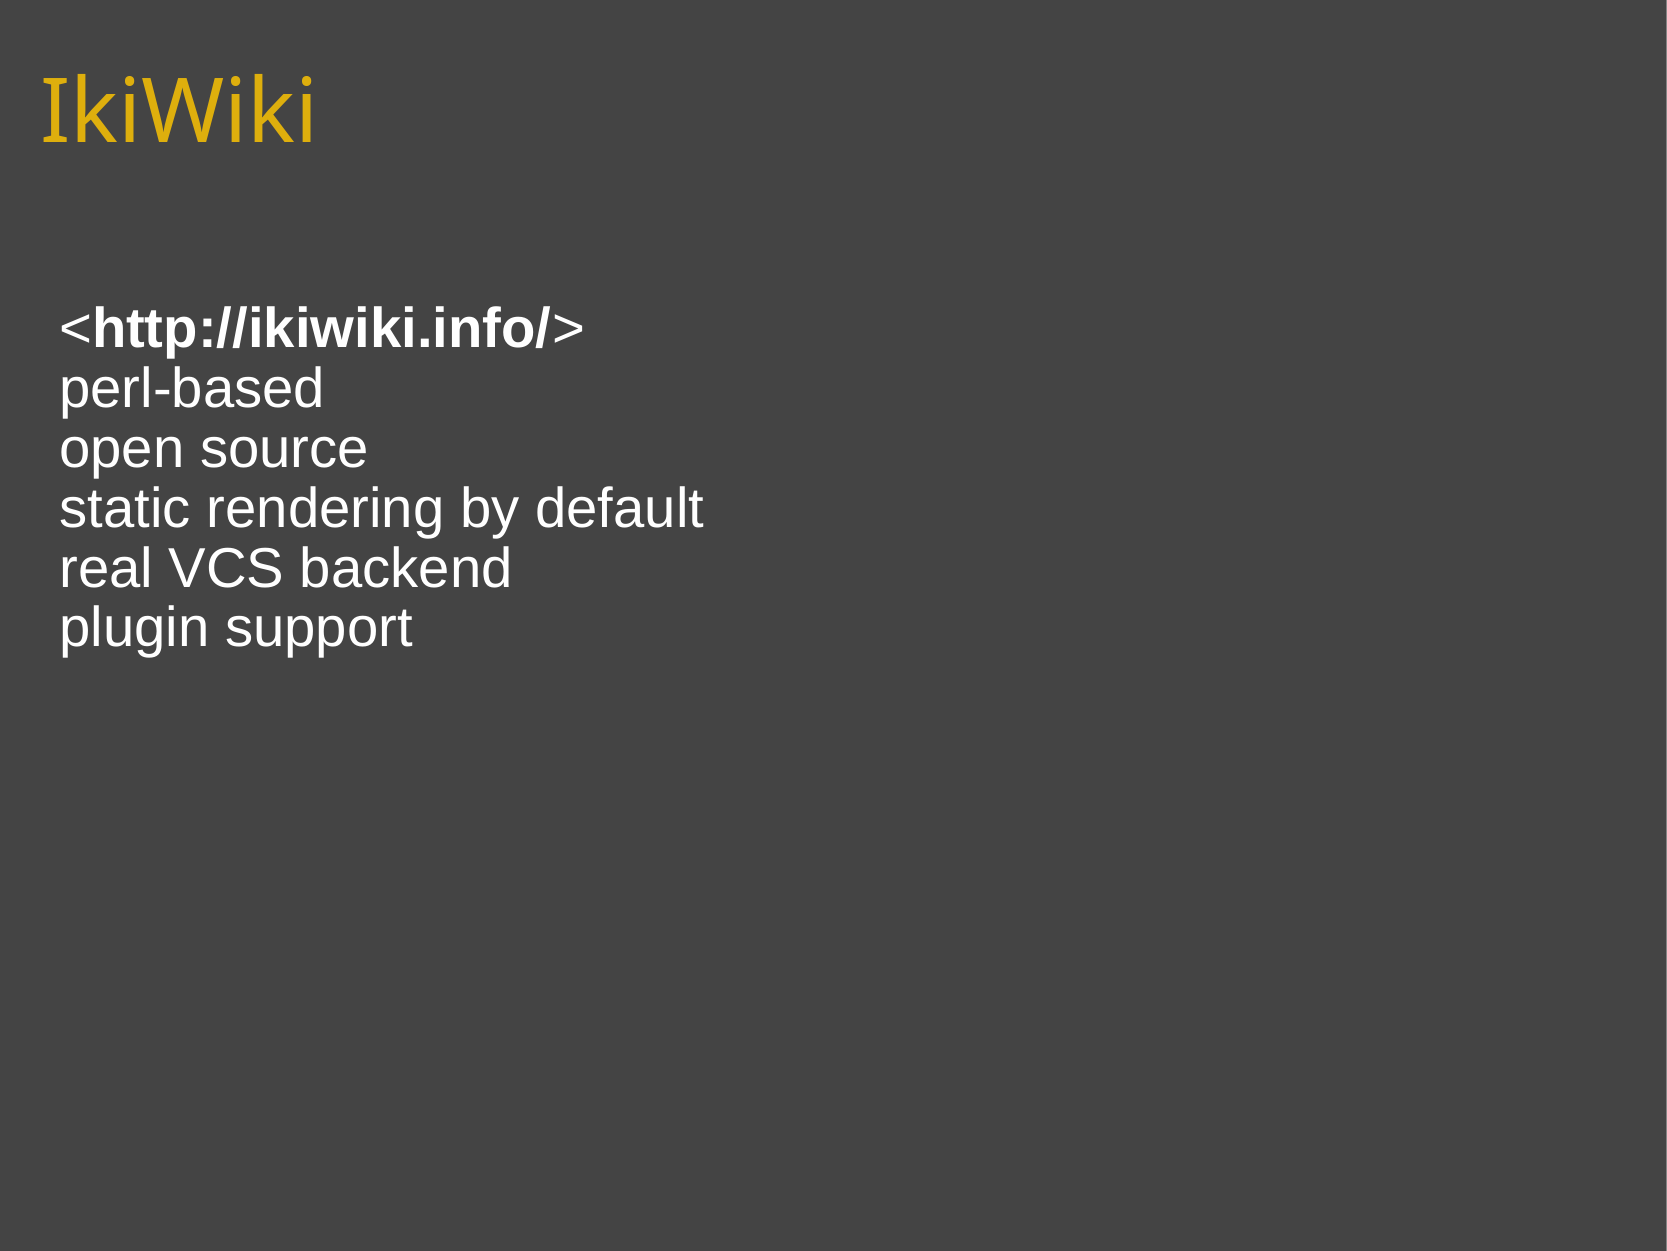

# IkiWiki
<http://ikiwiki.info/>
perl-based
open source
static rendering by default
real VCS backend
plugin support